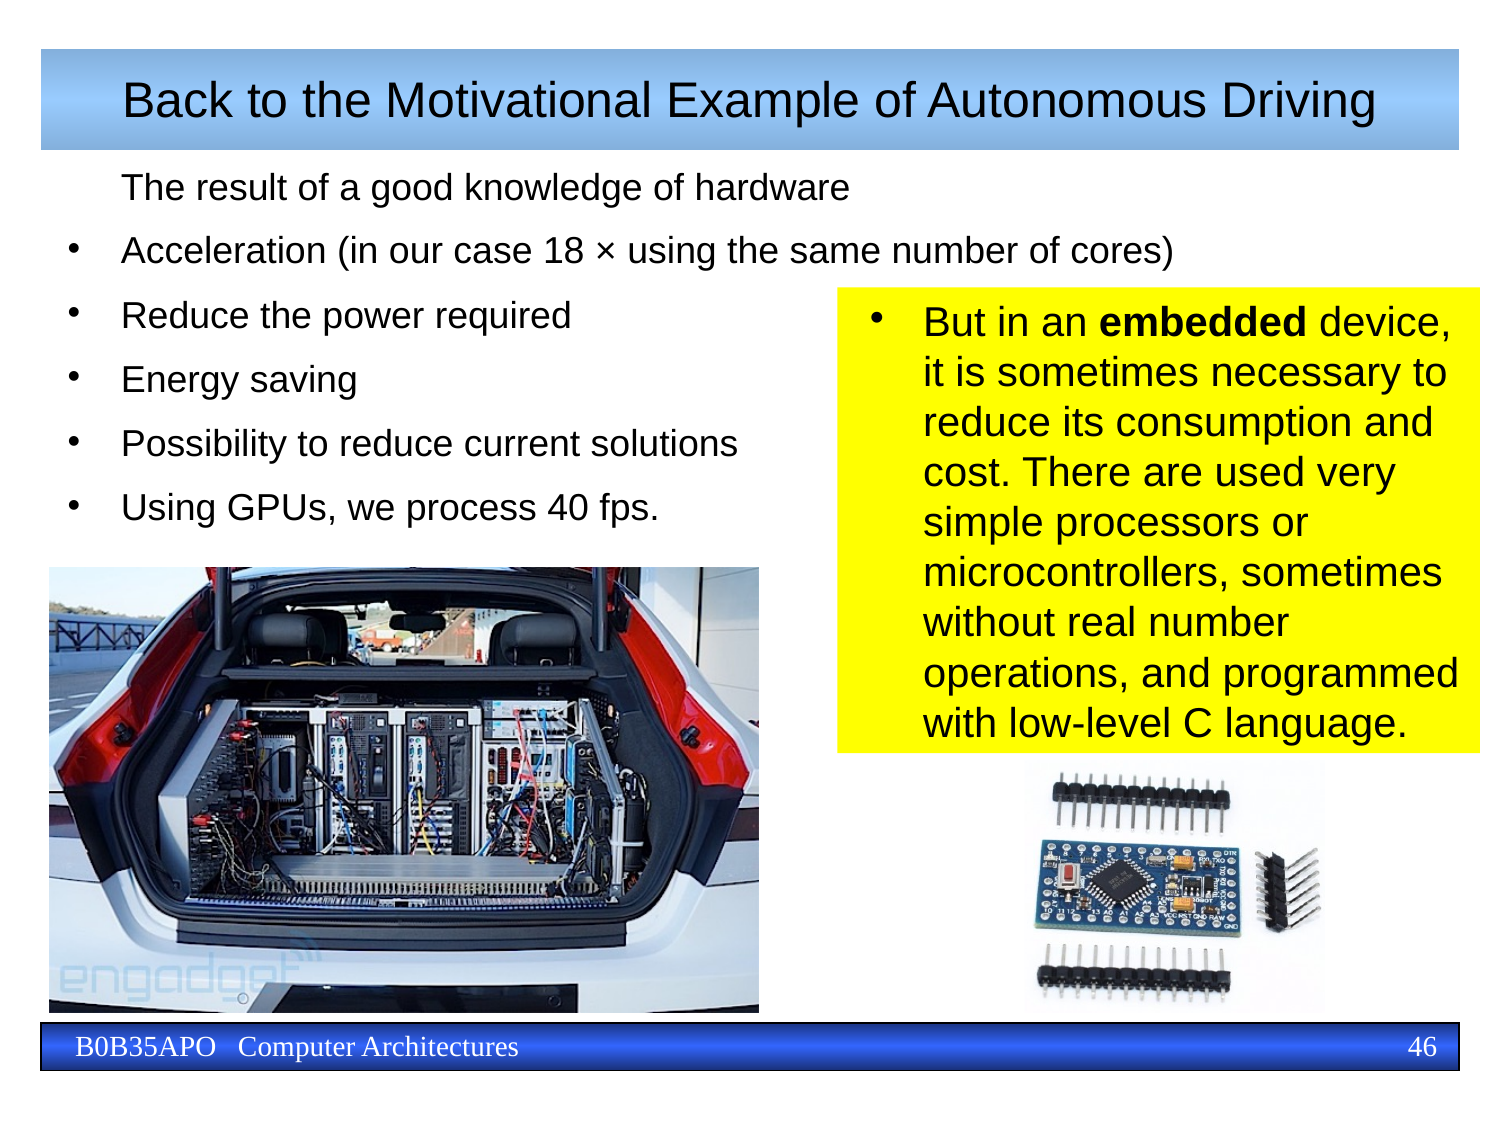

# Back to the Motivational Example of Autonomous Driving
The result of a good knowledge of hardware
Acceleration (in our case 18 × using the same number of cores)
Reduce the power required
Energy saving
Possibility to reduce current solutions
Using GPUs, we process 40 fps.
But in an embedded device, it is sometimes necessary to reduce its consumption and cost. There are used very simple processors or microcontrollers, sometimes without real number operations, and programmed with low-level C language.
B0B35APO Computer Architectures
46